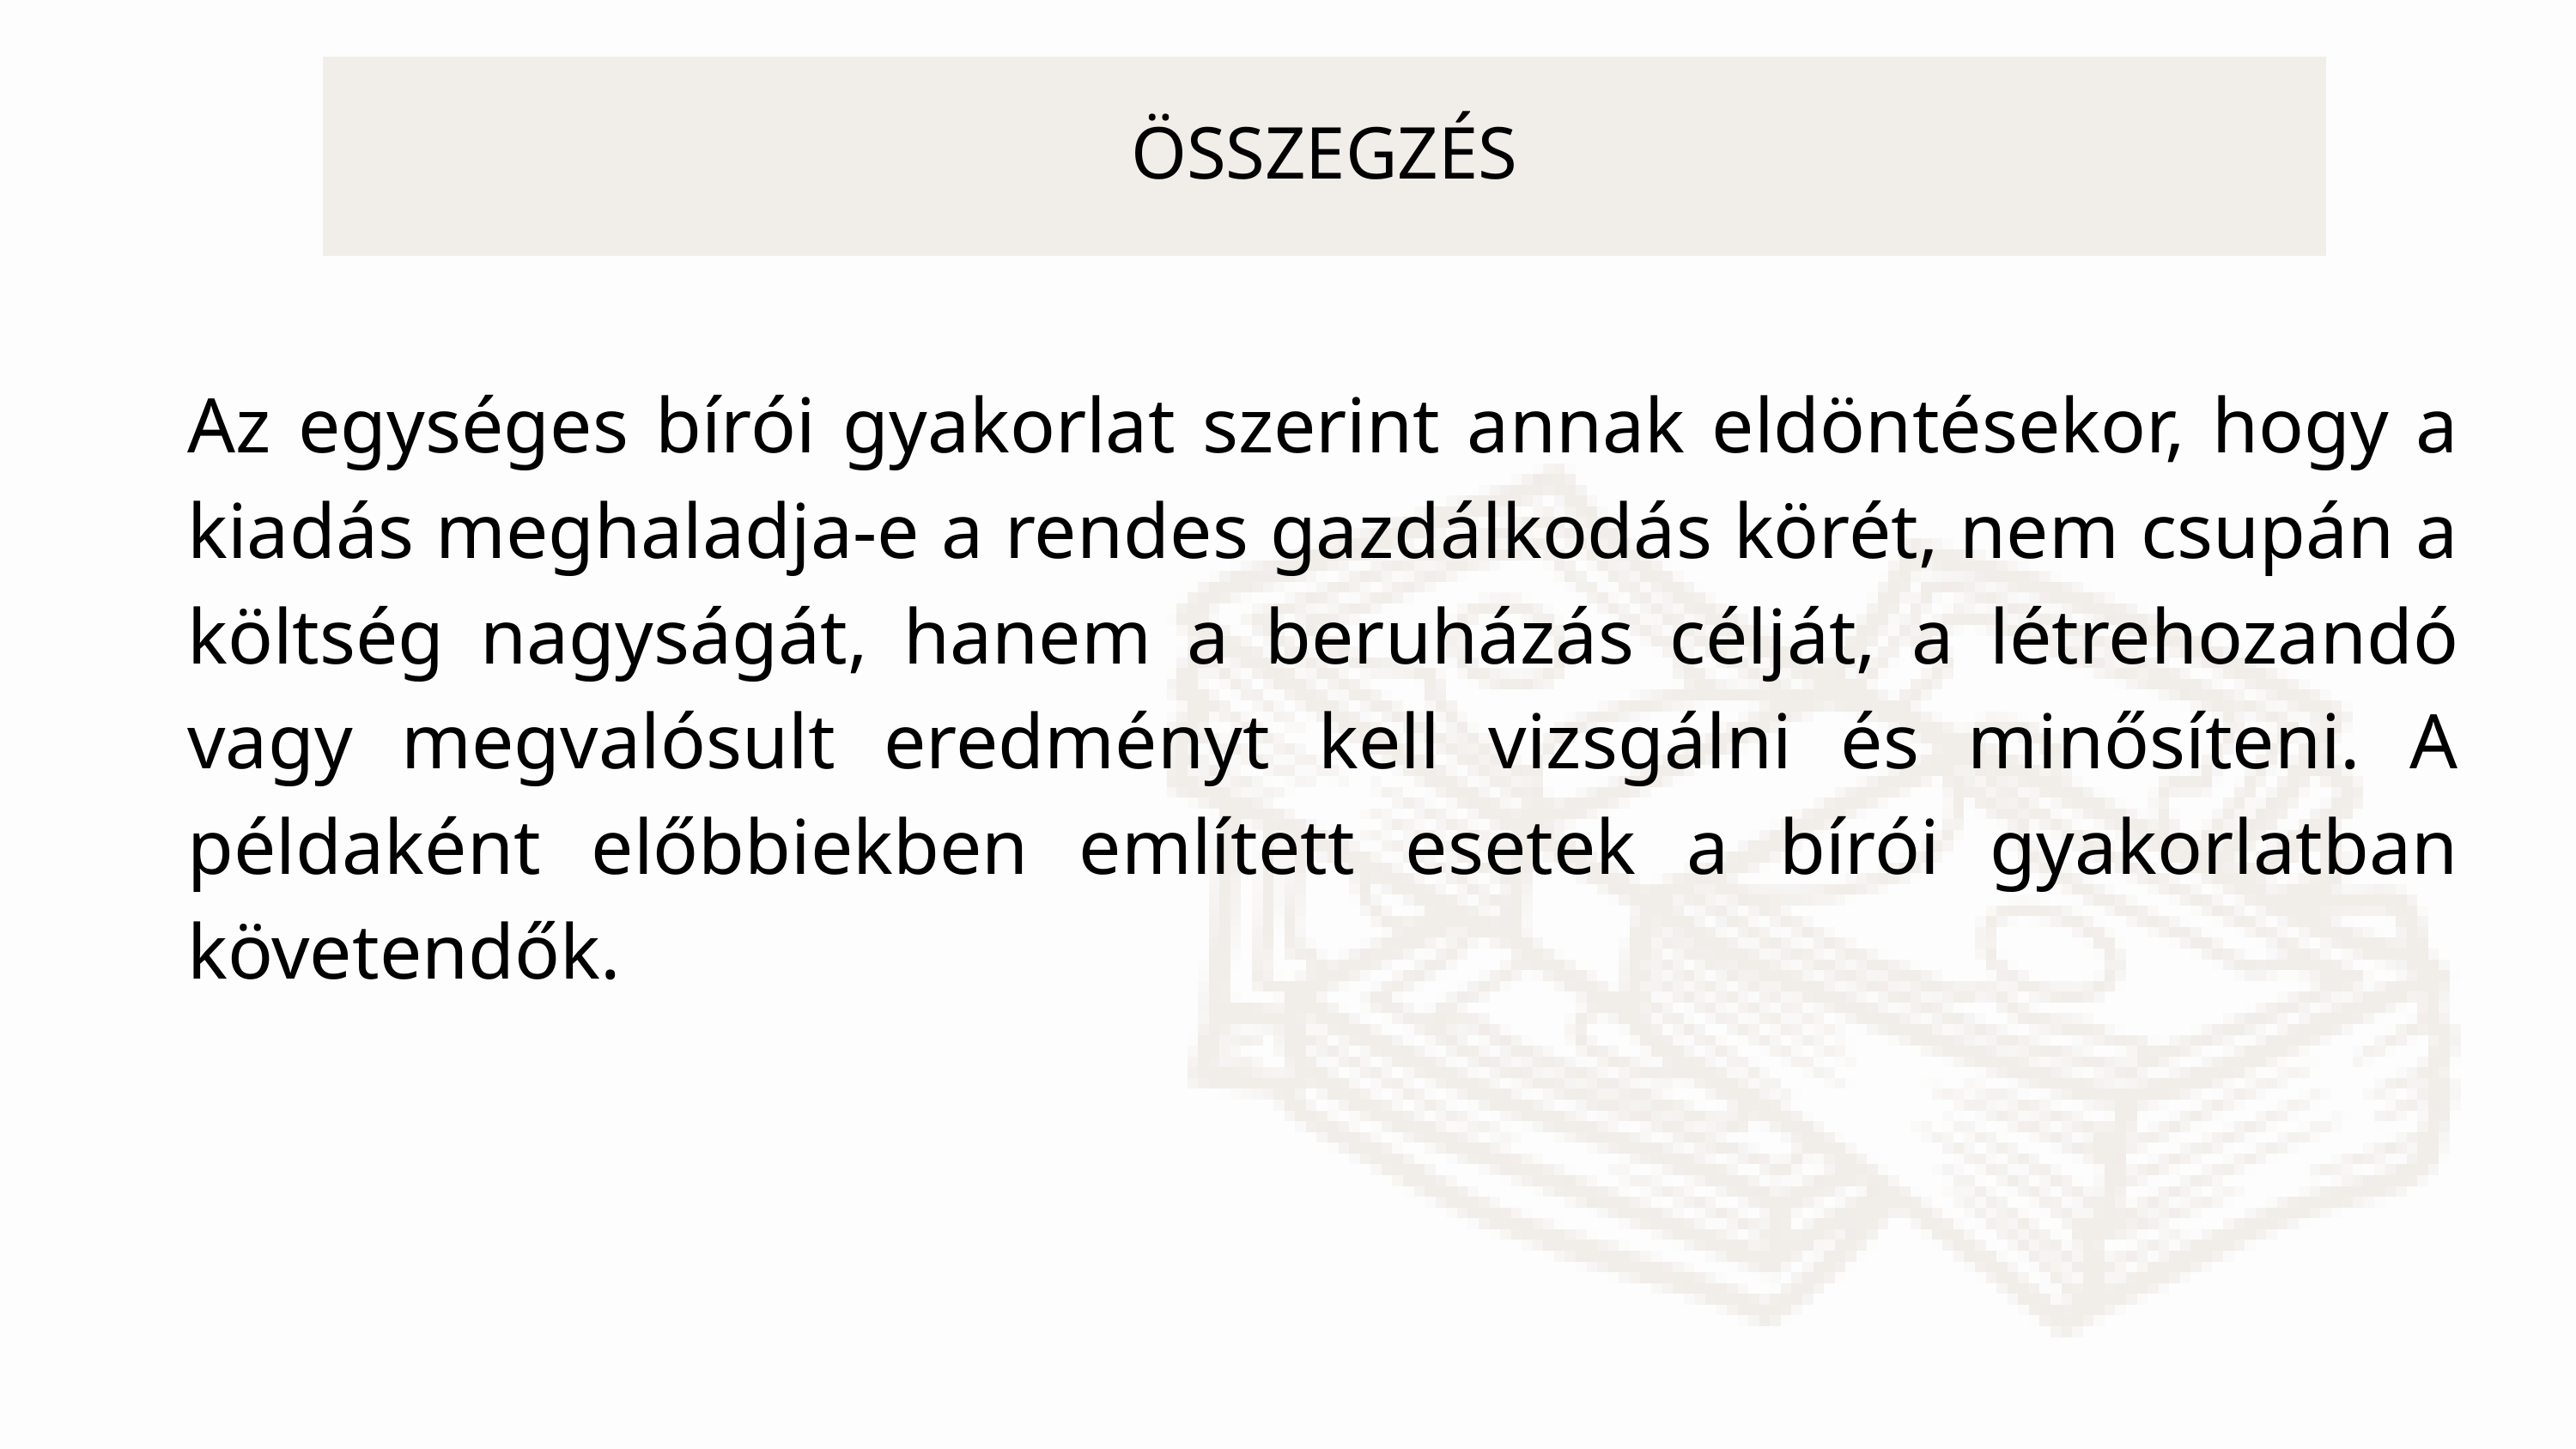

ÖSSZEGZÉS
Az egységes bírói gyakorlat szerint annak eldöntésekor, hogy a kiadás meghaladja-e a rendes gazdálkodás körét, nem csupán a költség nagyságát, hanem a beruházás célját, a létrehozandó vagy megvalósult eredményt kell vizsgálni és minősíteni. A példaként előbbiekben említett esetek a bírói gyakorlatban követendők.